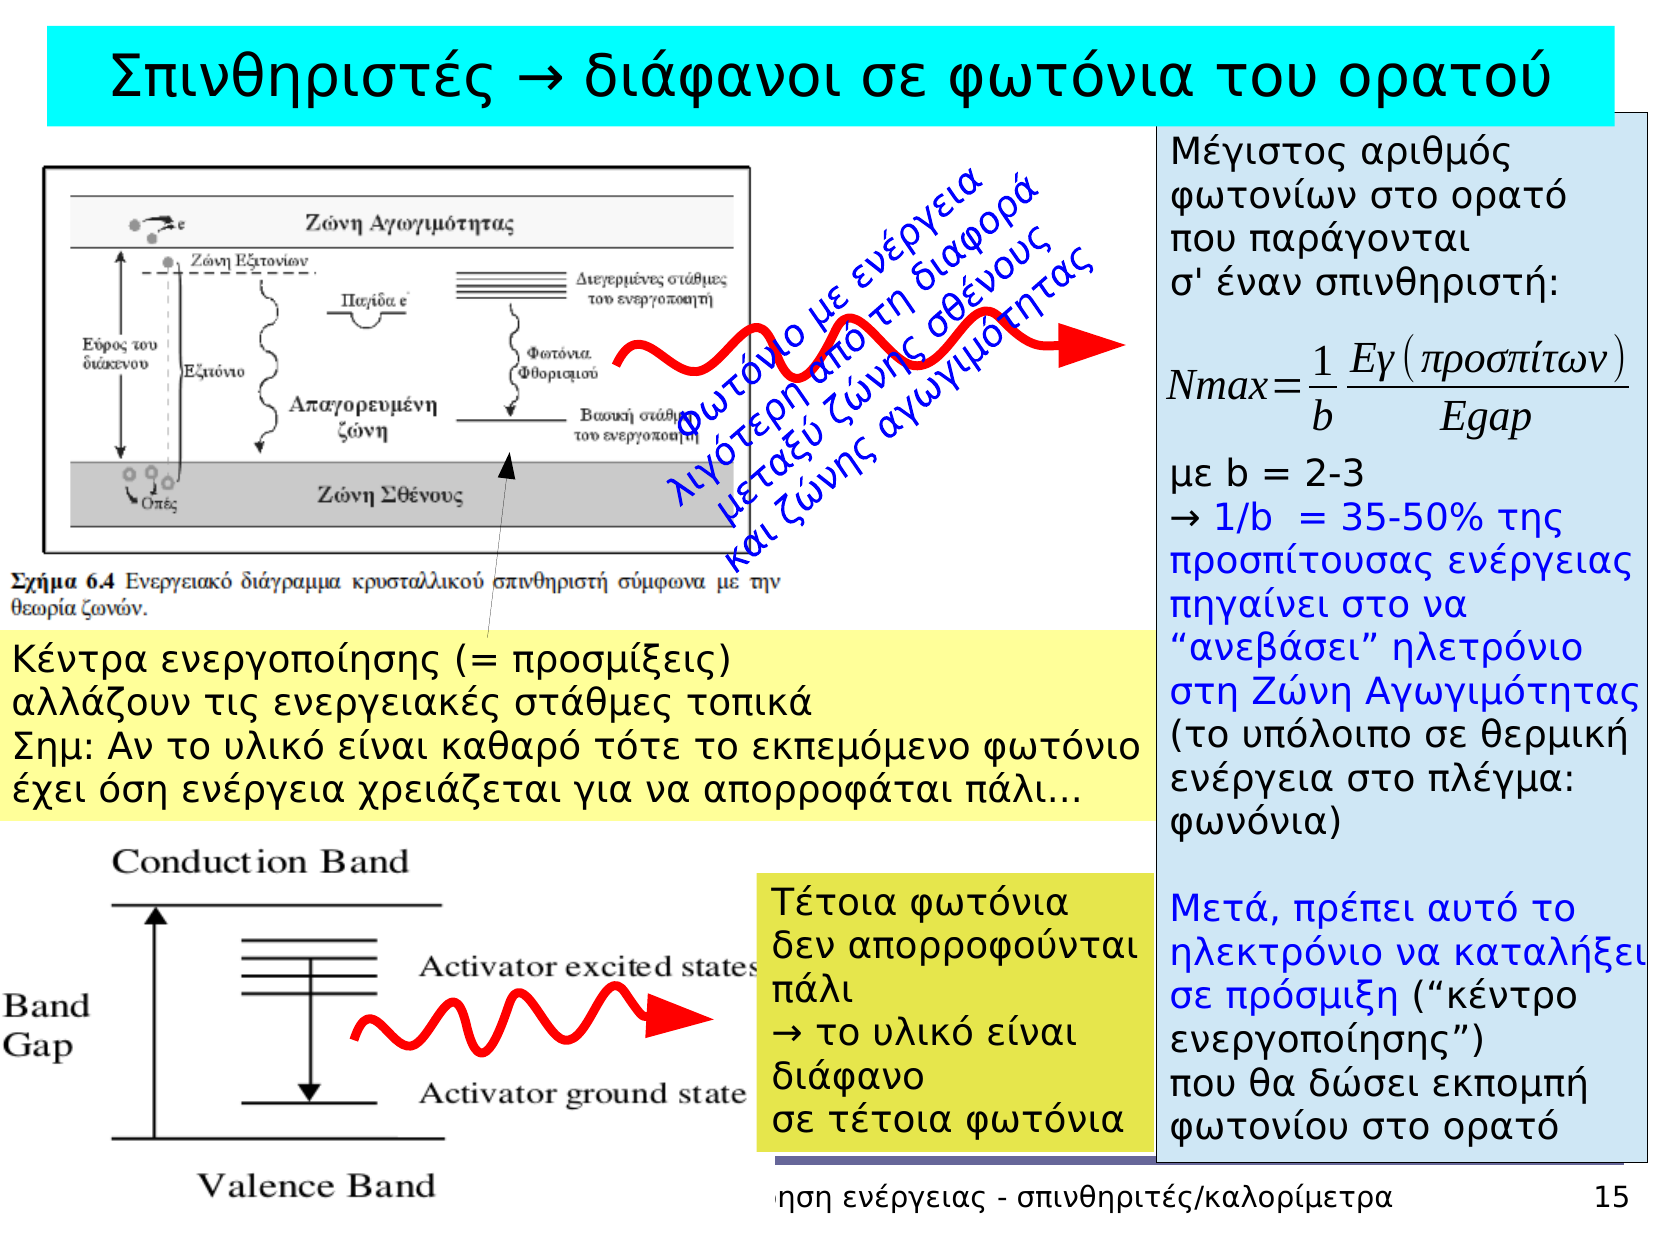

# Σπινθηριστές → διάφανοι σε φωτόνια του ορατού
Μέγιστος αριθμός
φωτονίων στο ορατό
που παράγονται
σ' έναν σπινθηριστή:
Φωτόνιο με ενέργεια
λιγότερη από τη διαφορά
μεταξύ ζώνης σθένους
και ζώνης αγωγιμότητας
με b = 2-3
→ 1/b = 35-50% της
προσπίτουσας ενέργειας
πηγαίνει στο να
“ανεβάσει” ηλετρόνιο
στη Ζώνη Αγωγιμότητας
(το υπόλοιπο σε θερμική
ενέργεια στο πλέγμα:
φωνόνια)
Μετά, πρέπει αυτό το
ηλεκτρόνιο να καταλήξει
σε πρόσμιξη (“κέντρο
ενεργοποίησης”)
που θα δώσει εκπομπή
φωτονίου στο ορατό
Κέντρα ενεργοποίησης (= προσμίξεις)
αλλάζουν τις ενεργειακές στάθμες τοπικά
Σημ: Αν το υλικό είναι καθαρό τότε το εκπεμόμενο φωτόνιο
έχει όση ενέργεια χρειάζεται για να απορροφάται πάλι...
Τέτοια φωτόνια
δεν απορροφούνται
πάλι
→ το υλικό είναι
διάφανο
σε τέτοια φωτόνια
Θ/νίκη
Κ. Κορδάς - Μέτρηση ενέργειας - σπινθηριτές/καλορίμετρα
15